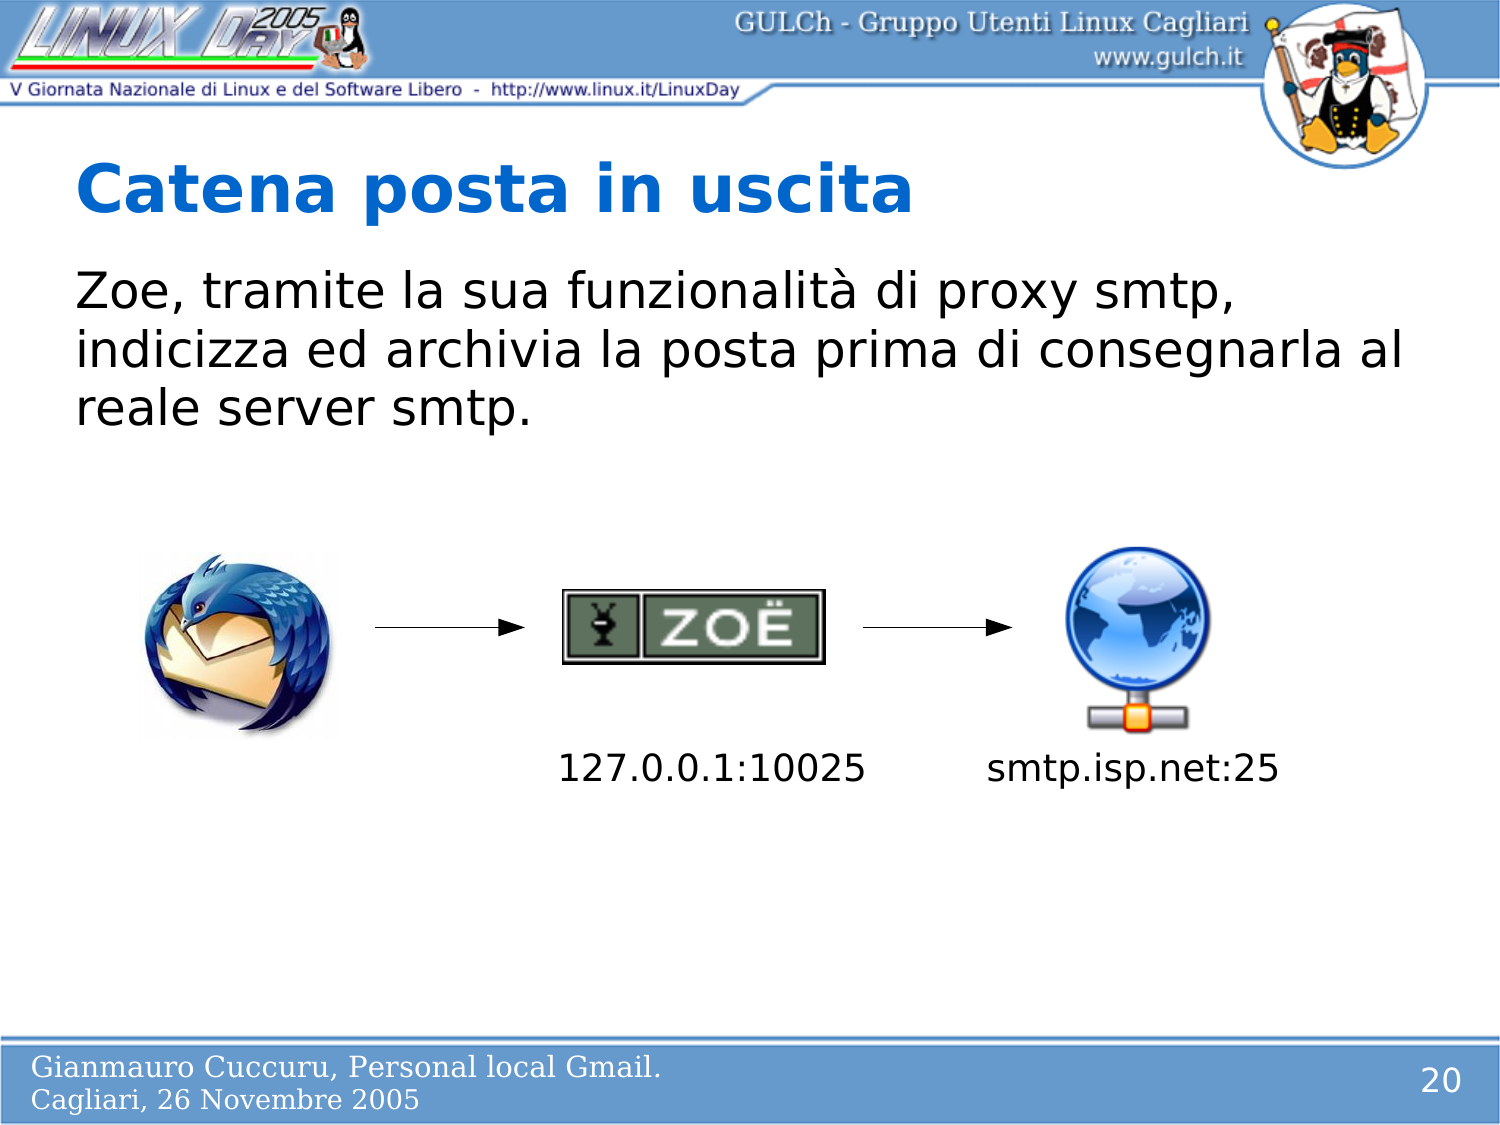

Catena posta in uscita
Zoe, tramite la sua funzionalità di proxy smtp, indicizza ed archivia la posta prima di consegnarla al reale server smtp.
 127.0.0.1:10025 smtp.isp.net:25